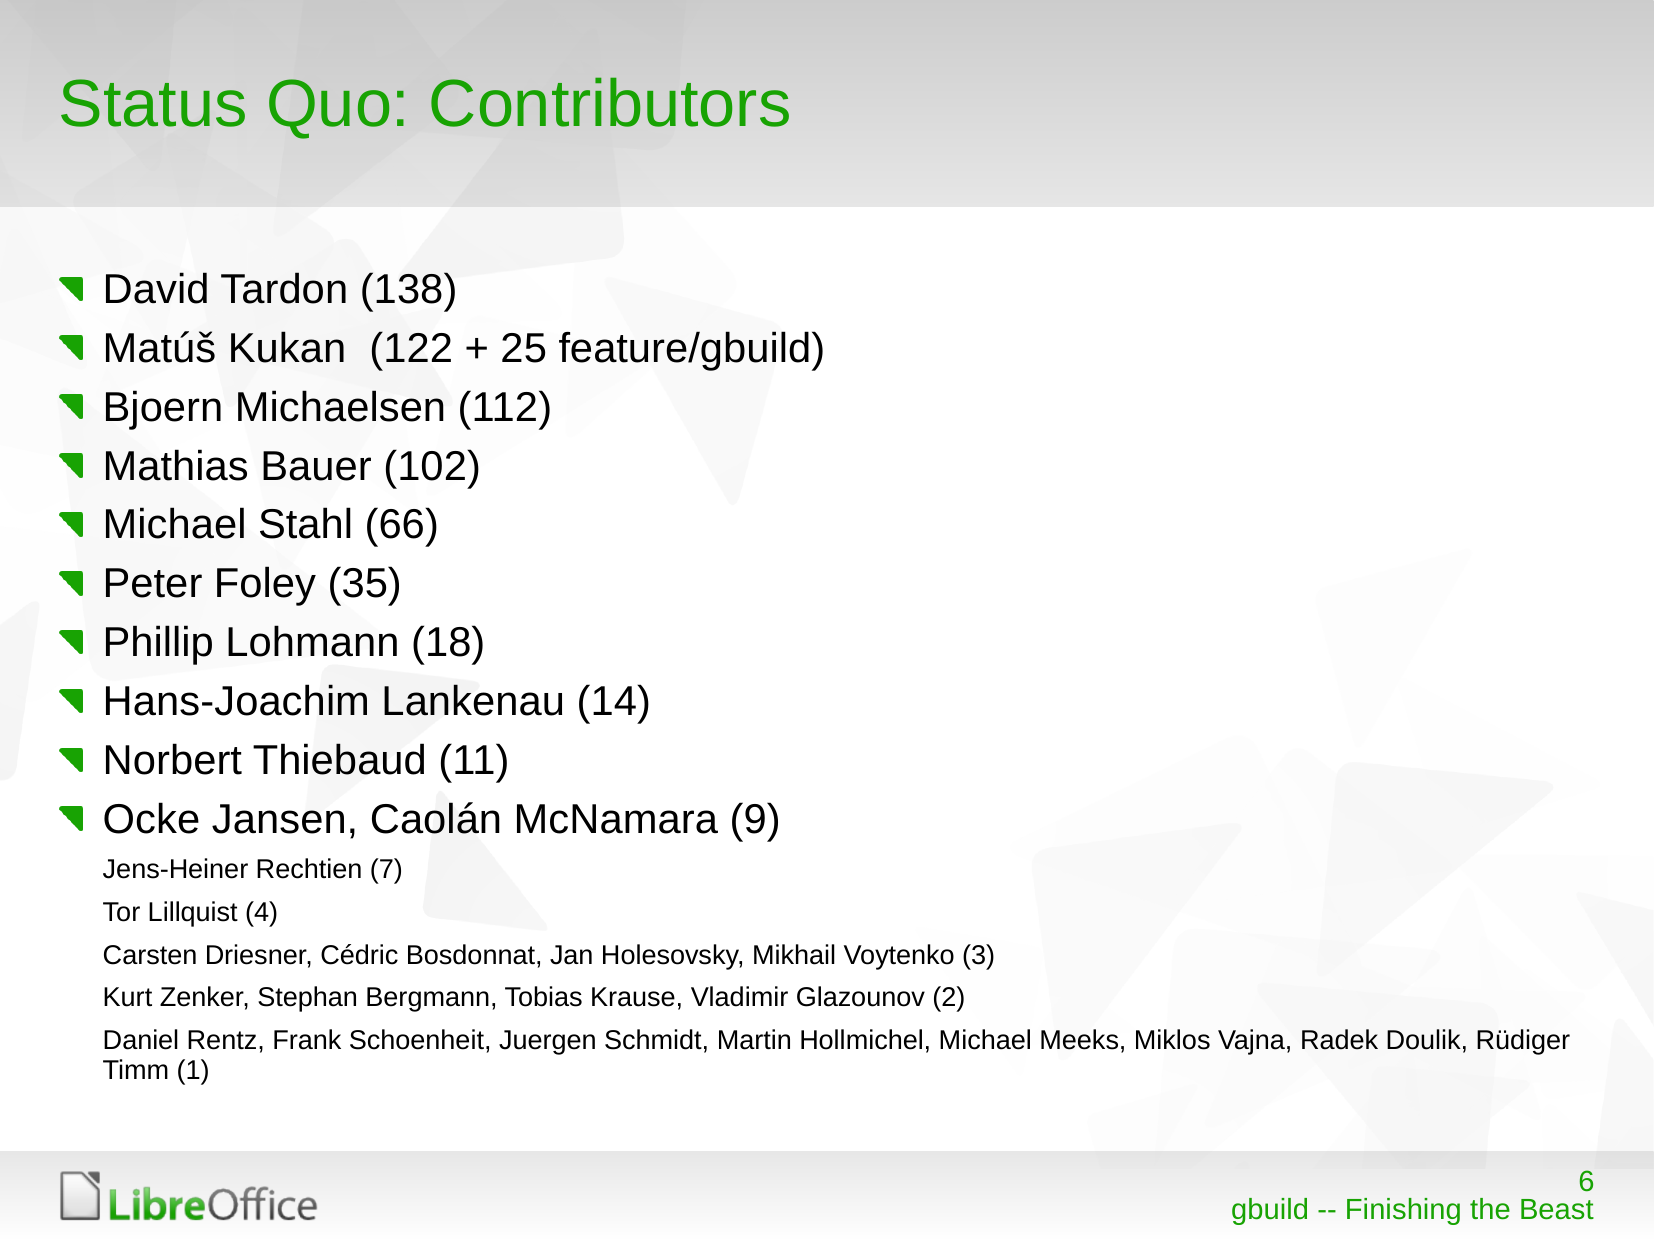

# Status Quo: Contributors
David Tardon (138)
Matúš Kukan (122 + 25 feature/gbuild)
Bjoern Michaelsen (112)
Mathias Bauer (102)
Michael Stahl (66)
Peter Foley (35)
Phillip Lohmann (18)
Hans-Joachim Lankenau (14)
Norbert Thiebaud (11)
Ocke Jansen, Caolán McNamara (9)
Jens-Heiner Rechtien (7)
Tor Lillquist (4)
Carsten Driesner, Cédric Bosdonnat, Jan Holesovsky, Mikhail Voytenko (3)
Kurt Zenker, Stephan Bergmann, Tobias Krause, Vladimir Glazounov (2)
Daniel Rentz, Frank Schoenheit, Juergen Schmidt, Martin Hollmichel, Michael Meeks, Miklos Vajna, Radek Doulik, Rüdiger Timm (1)
6
gbuild -- Finishing the Beast